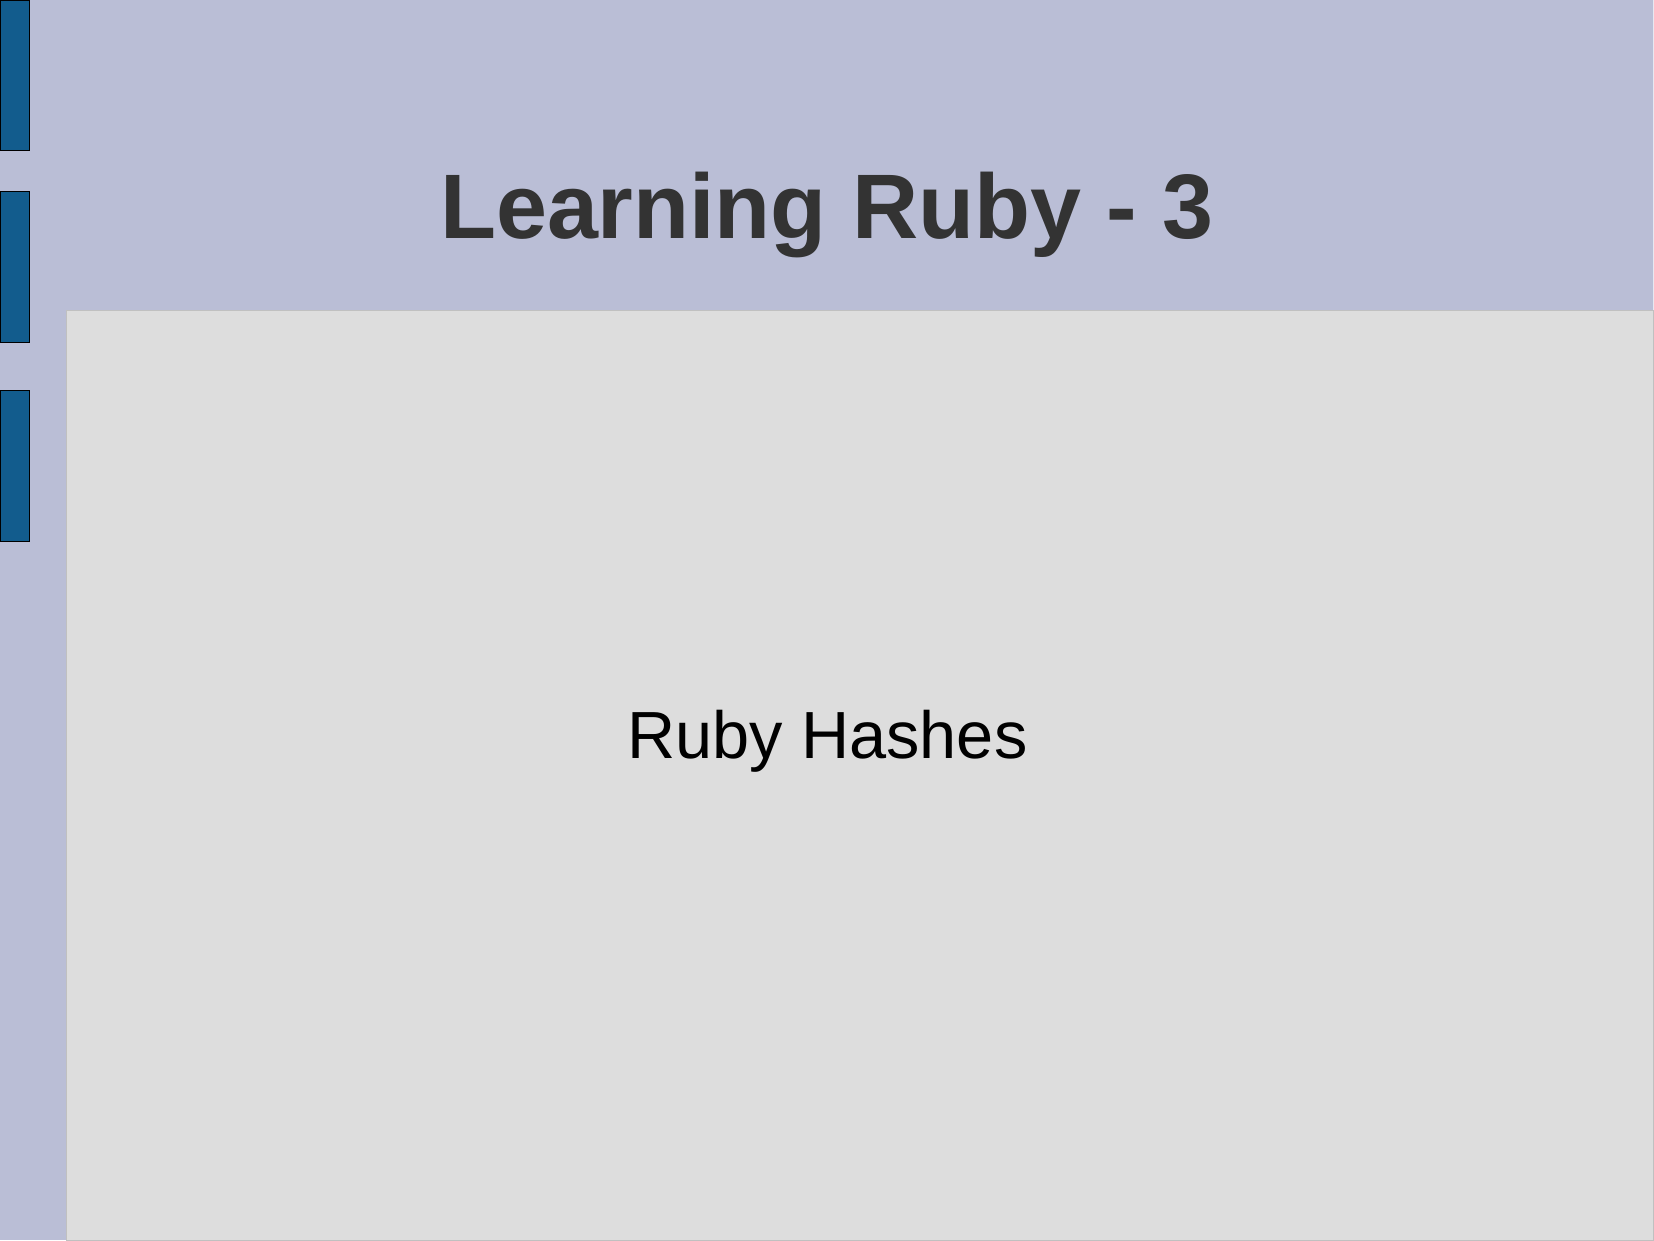

# Learning Ruby - 3
Ruby Hashes